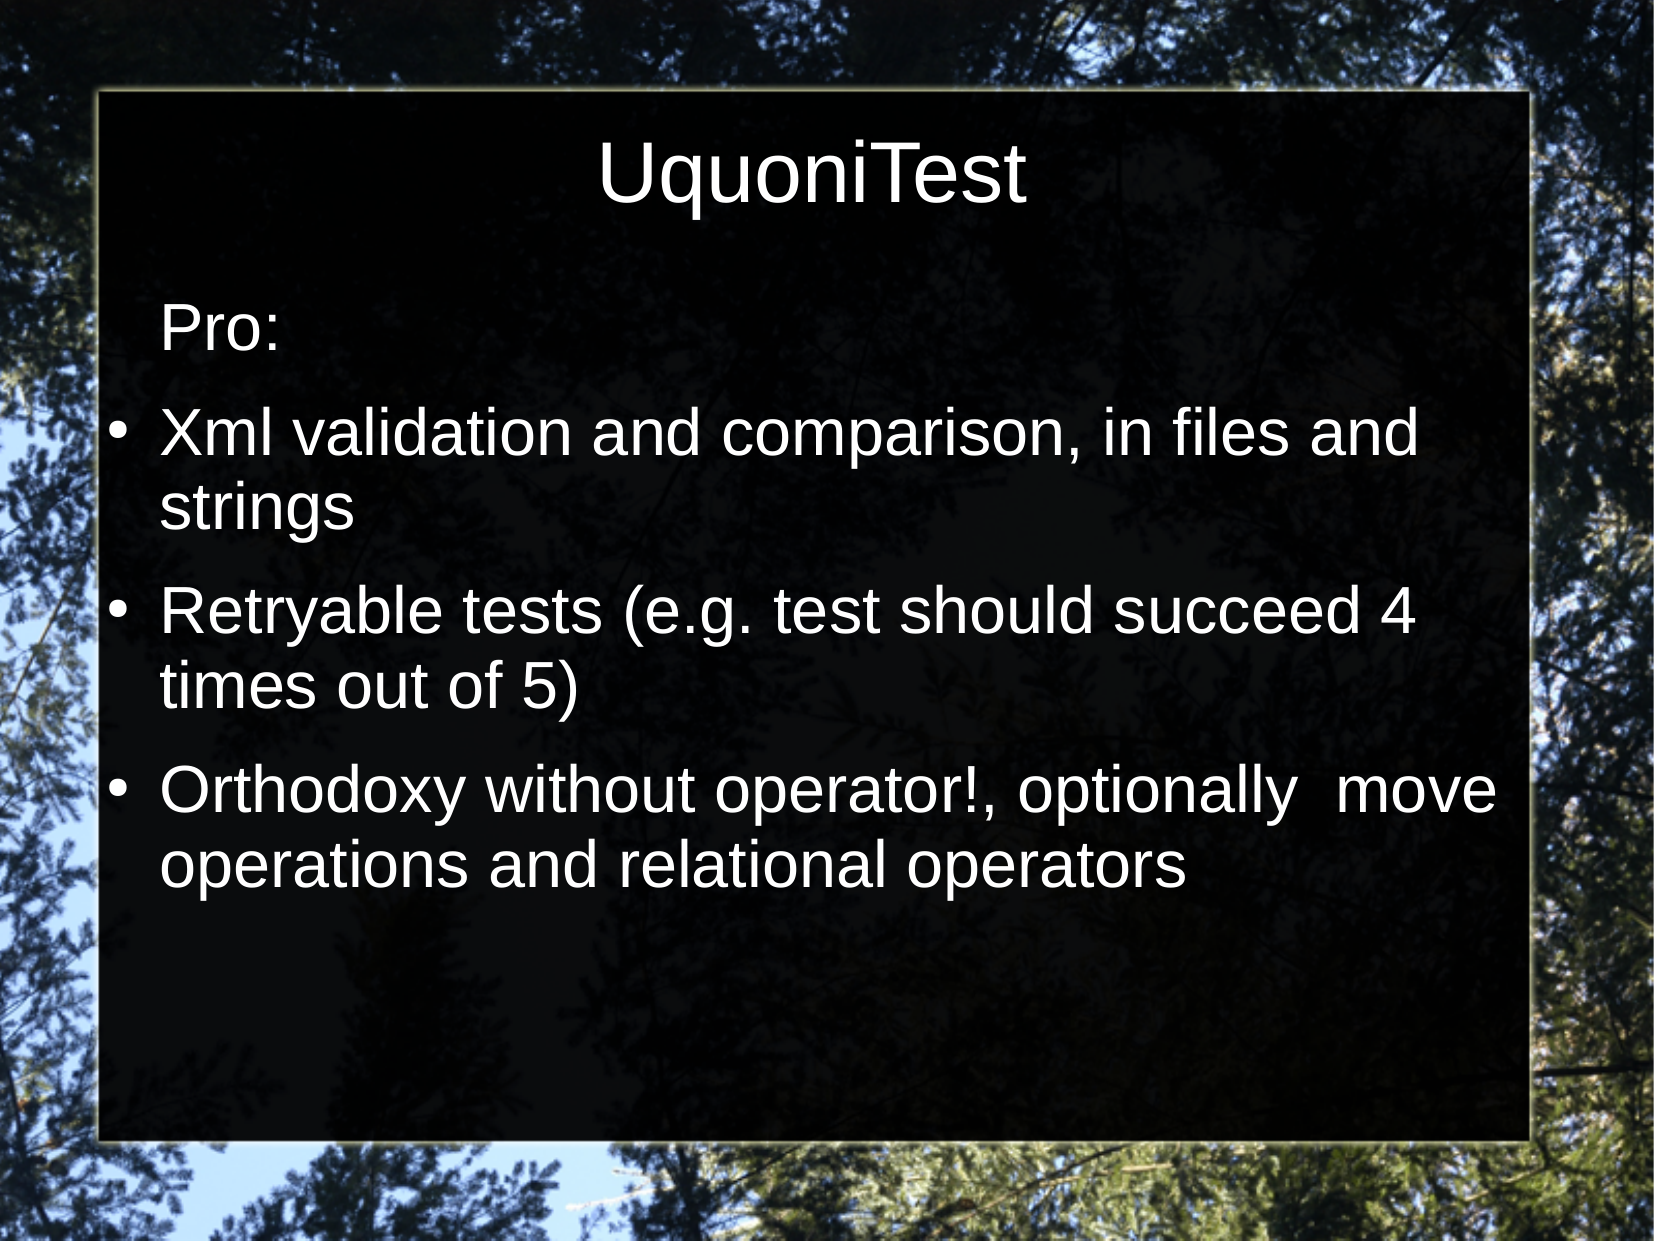

# UquoniTest
Pro:
Xml validation and comparison, in files and strings
Retryable tests (e.g. test should succeed 4 times out of 5)
Orthodoxy without operator!, optionally move operations and relational operators